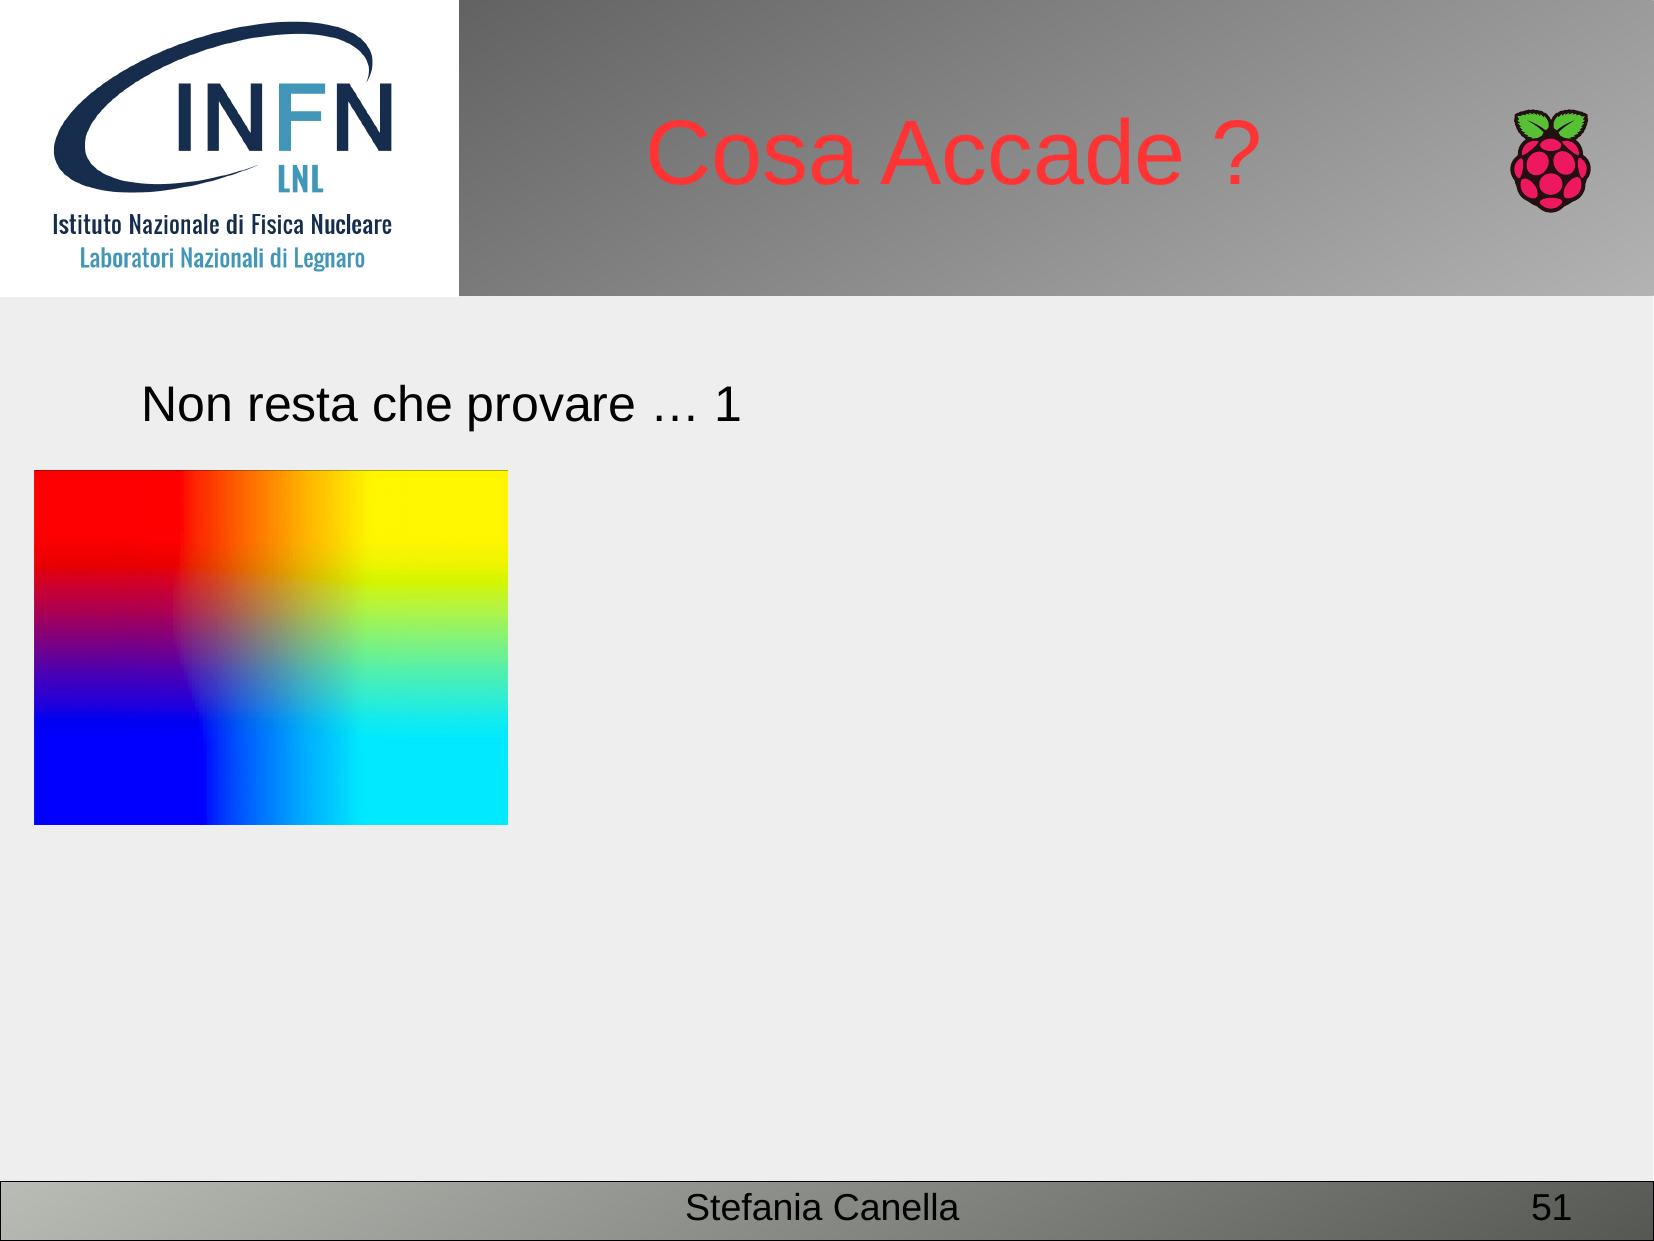

# Cosa Accade ?
Non resta che provare … 1
Stefania Canella